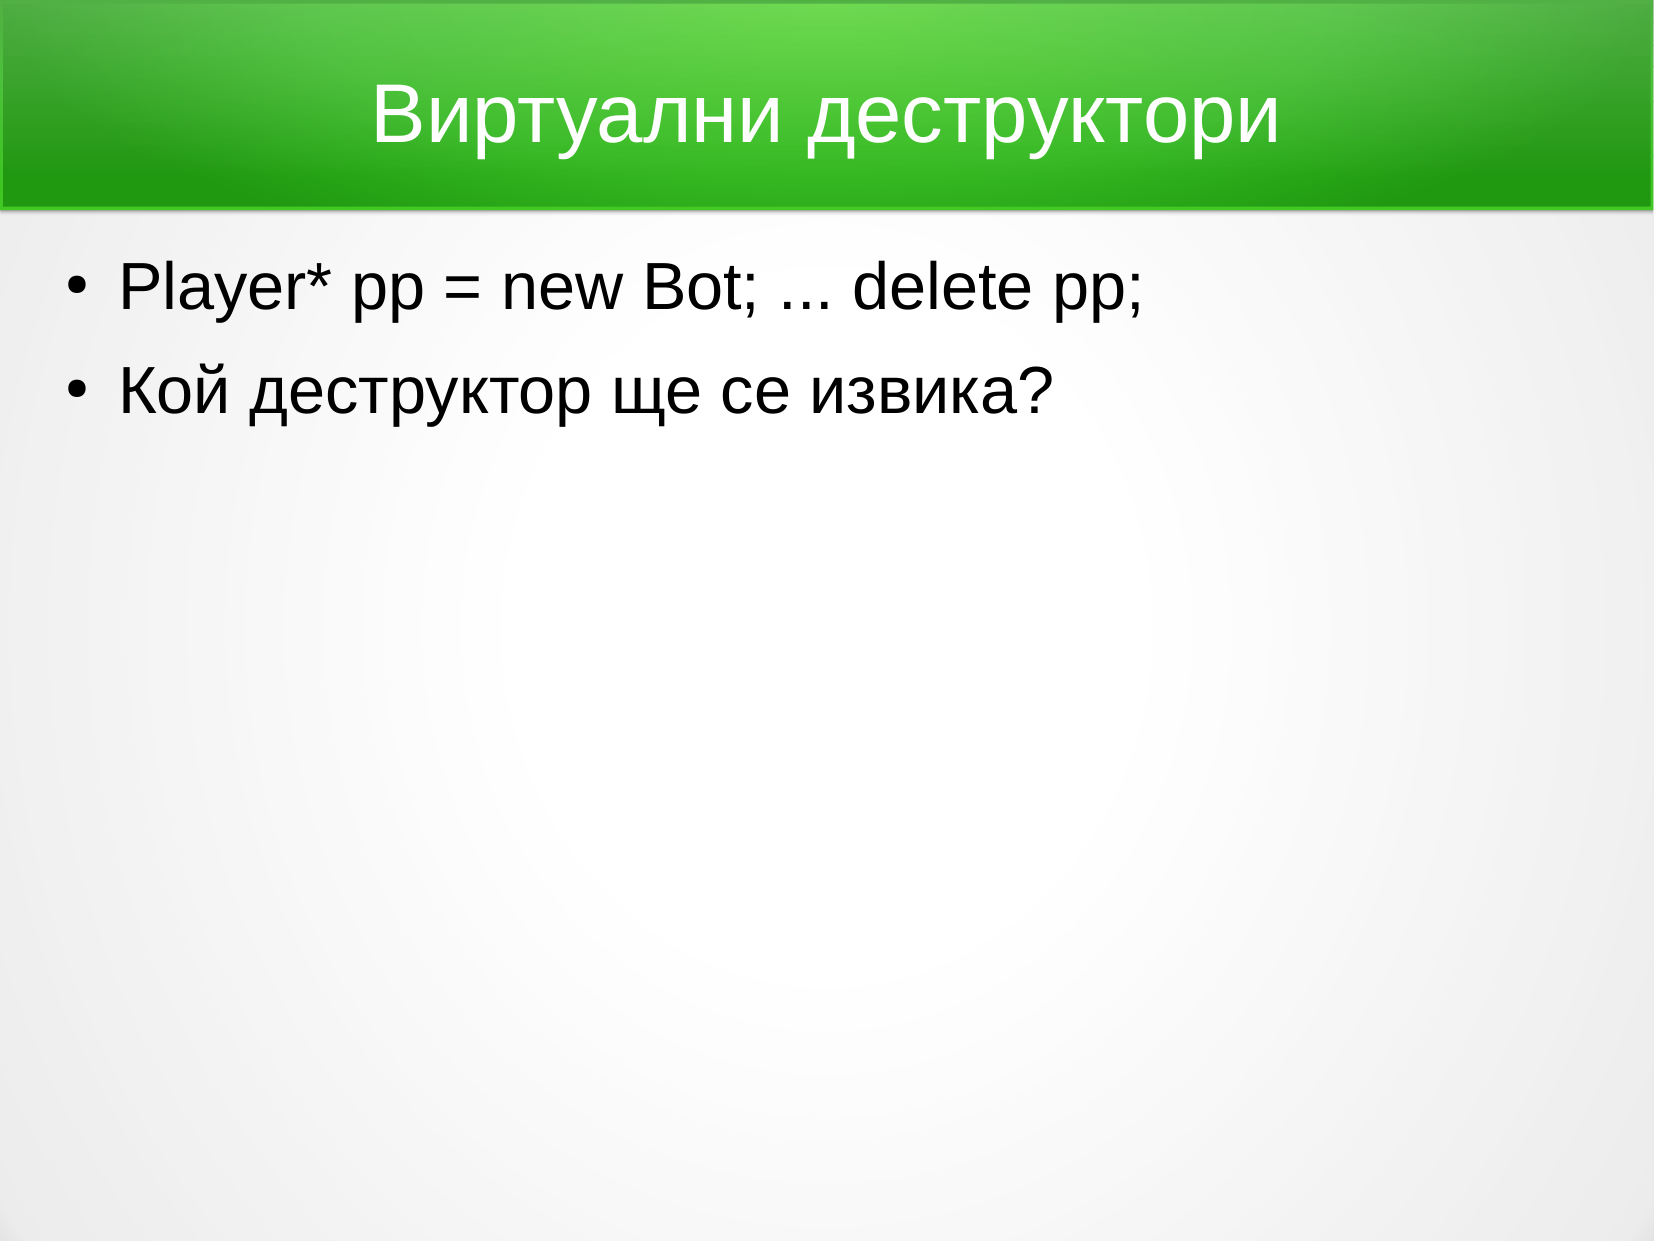

# Виртуални деструктори
Player* pp = new Bot; ... delete pp;
Кой деструктор ще се извика?